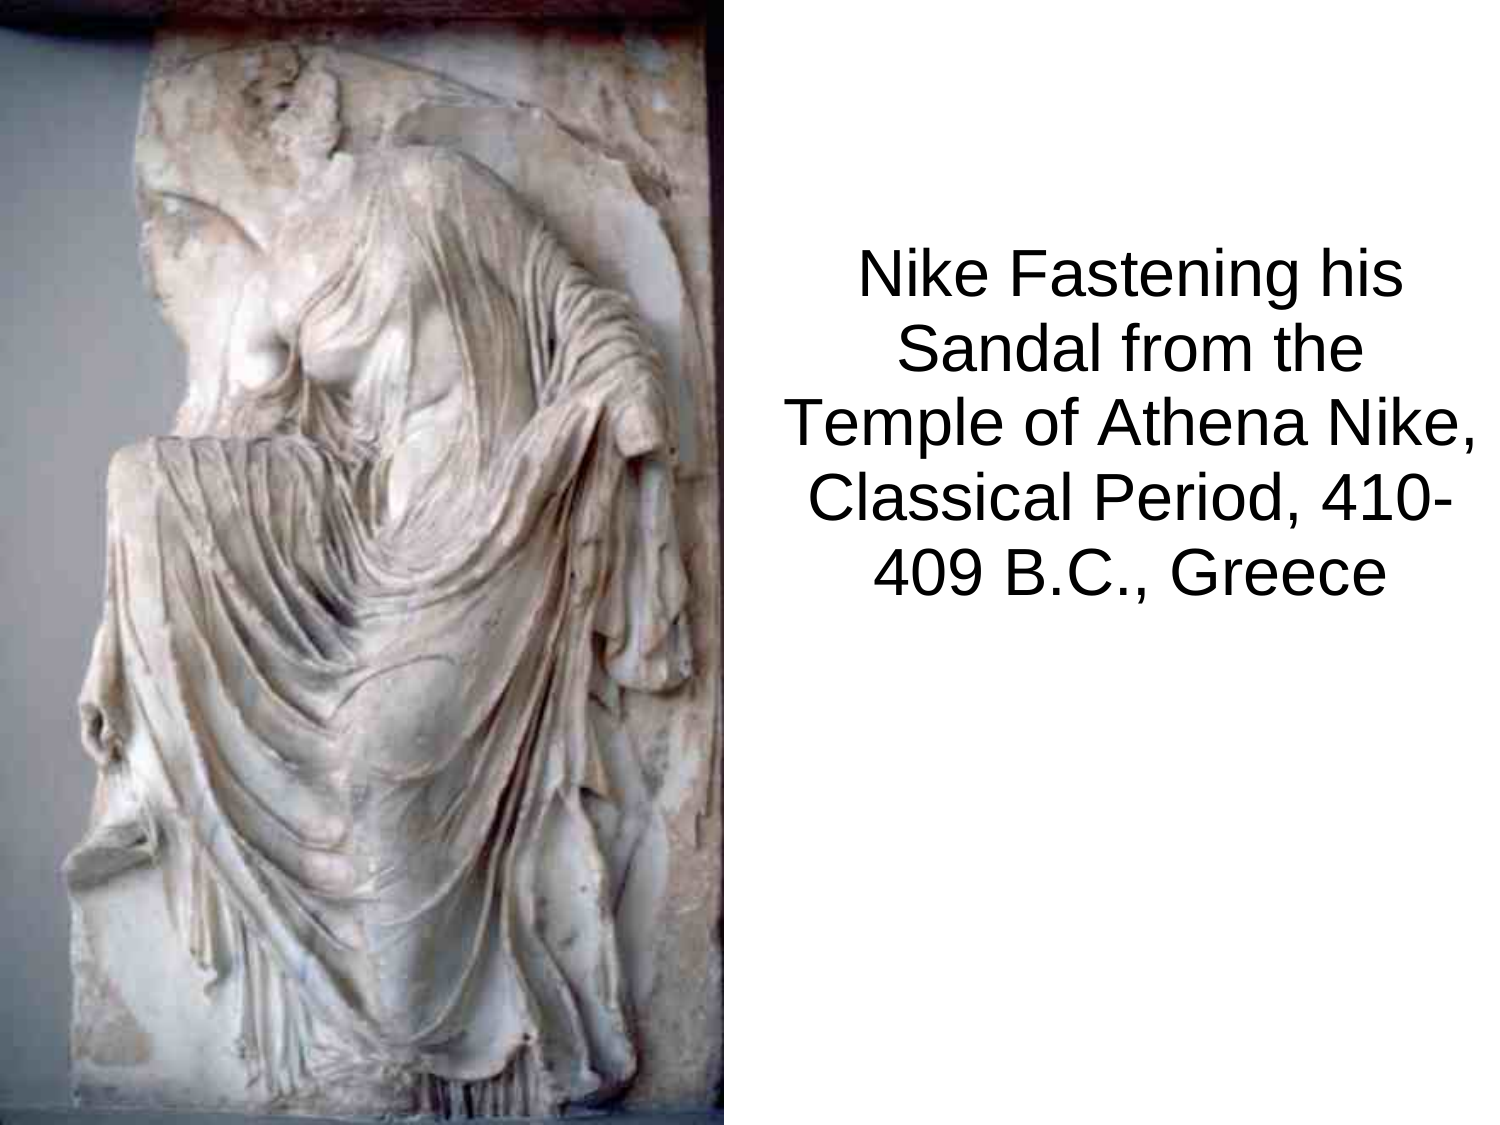

# Nike Fastening his Sandal from the Temple of Athena Nike, Classical Period, 410-409 B.C., Greece